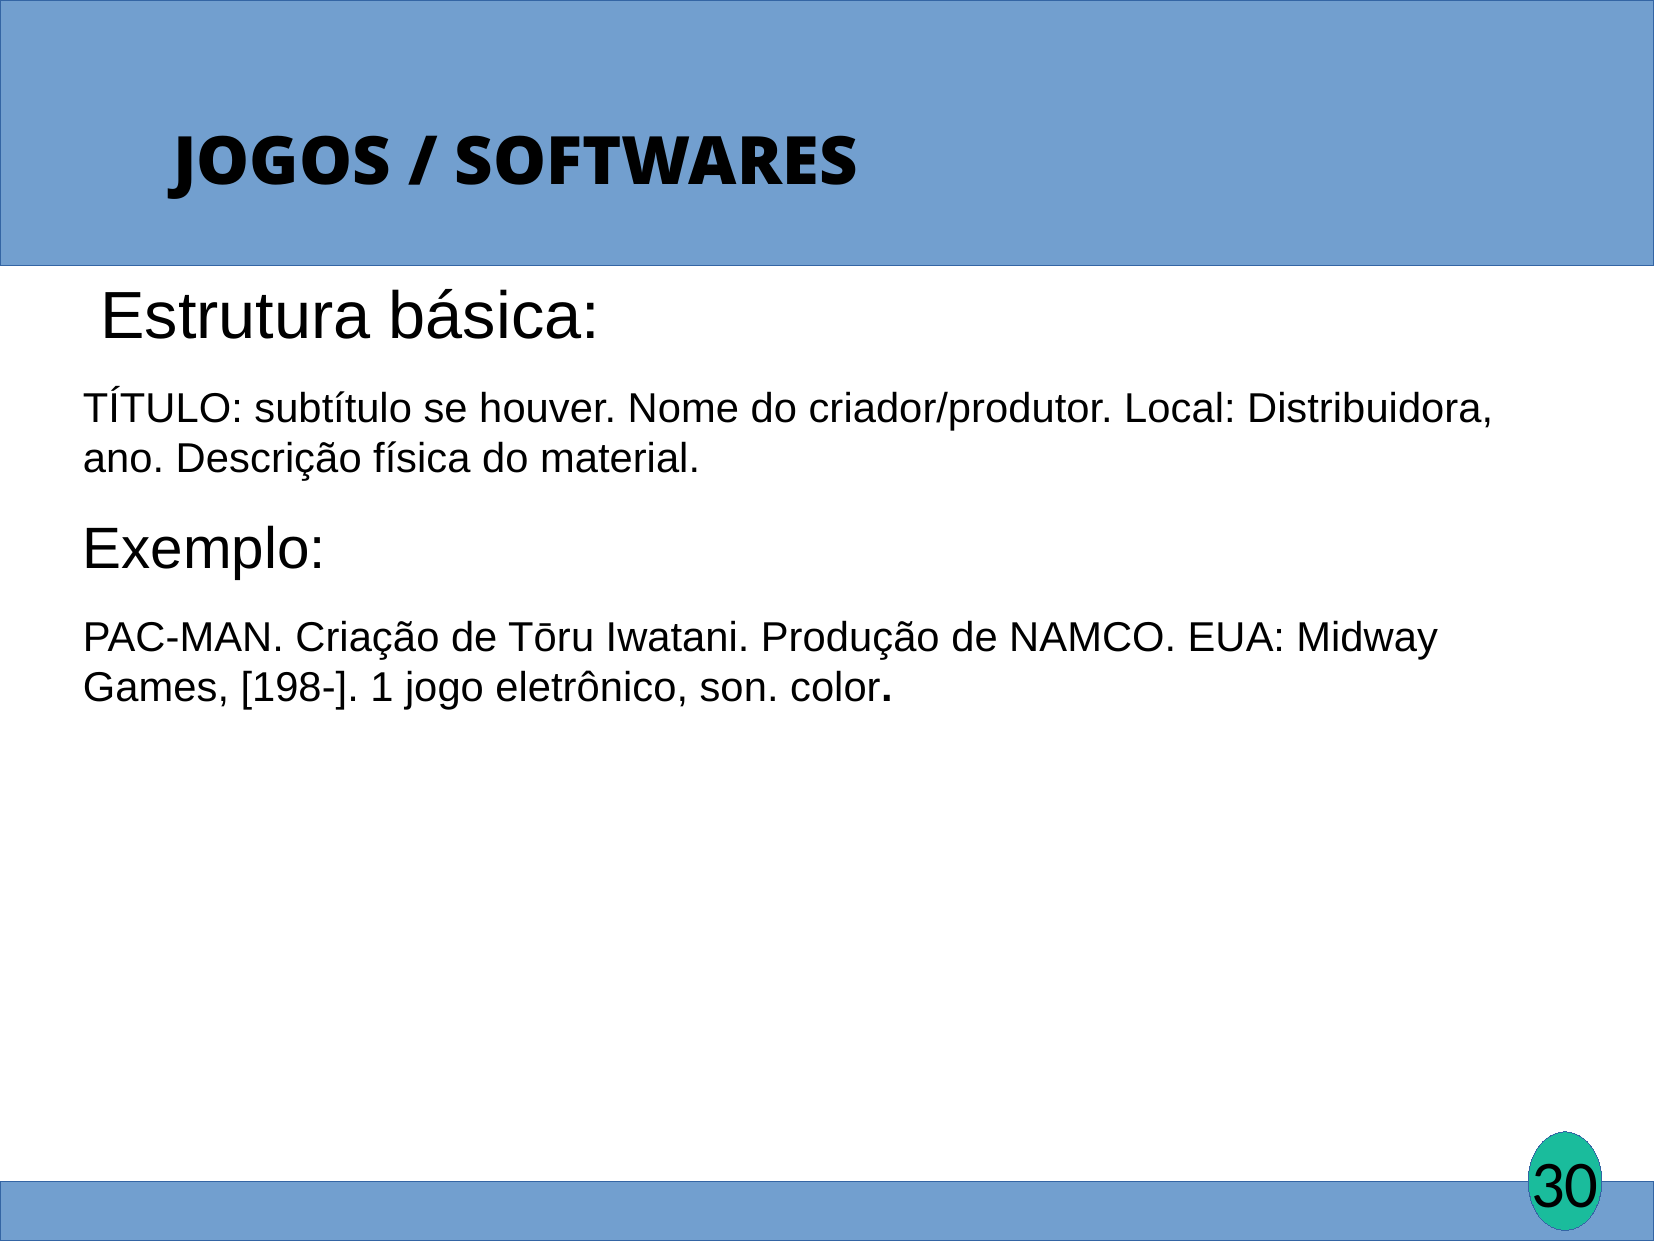

# JOGOS / SOFTWARES
Estrutura básica:
TÍTULO: subtítulo se houver. Nome do criador/produtor. Local: Distribuidora, ano. Descrição física do material.
Exemplo:
PAC-MAN. Criação de Tōru Iwatani. Produção de NAMCO. EUA: Midway Games, [198-]. 1 jogo eletrônico, son. color.